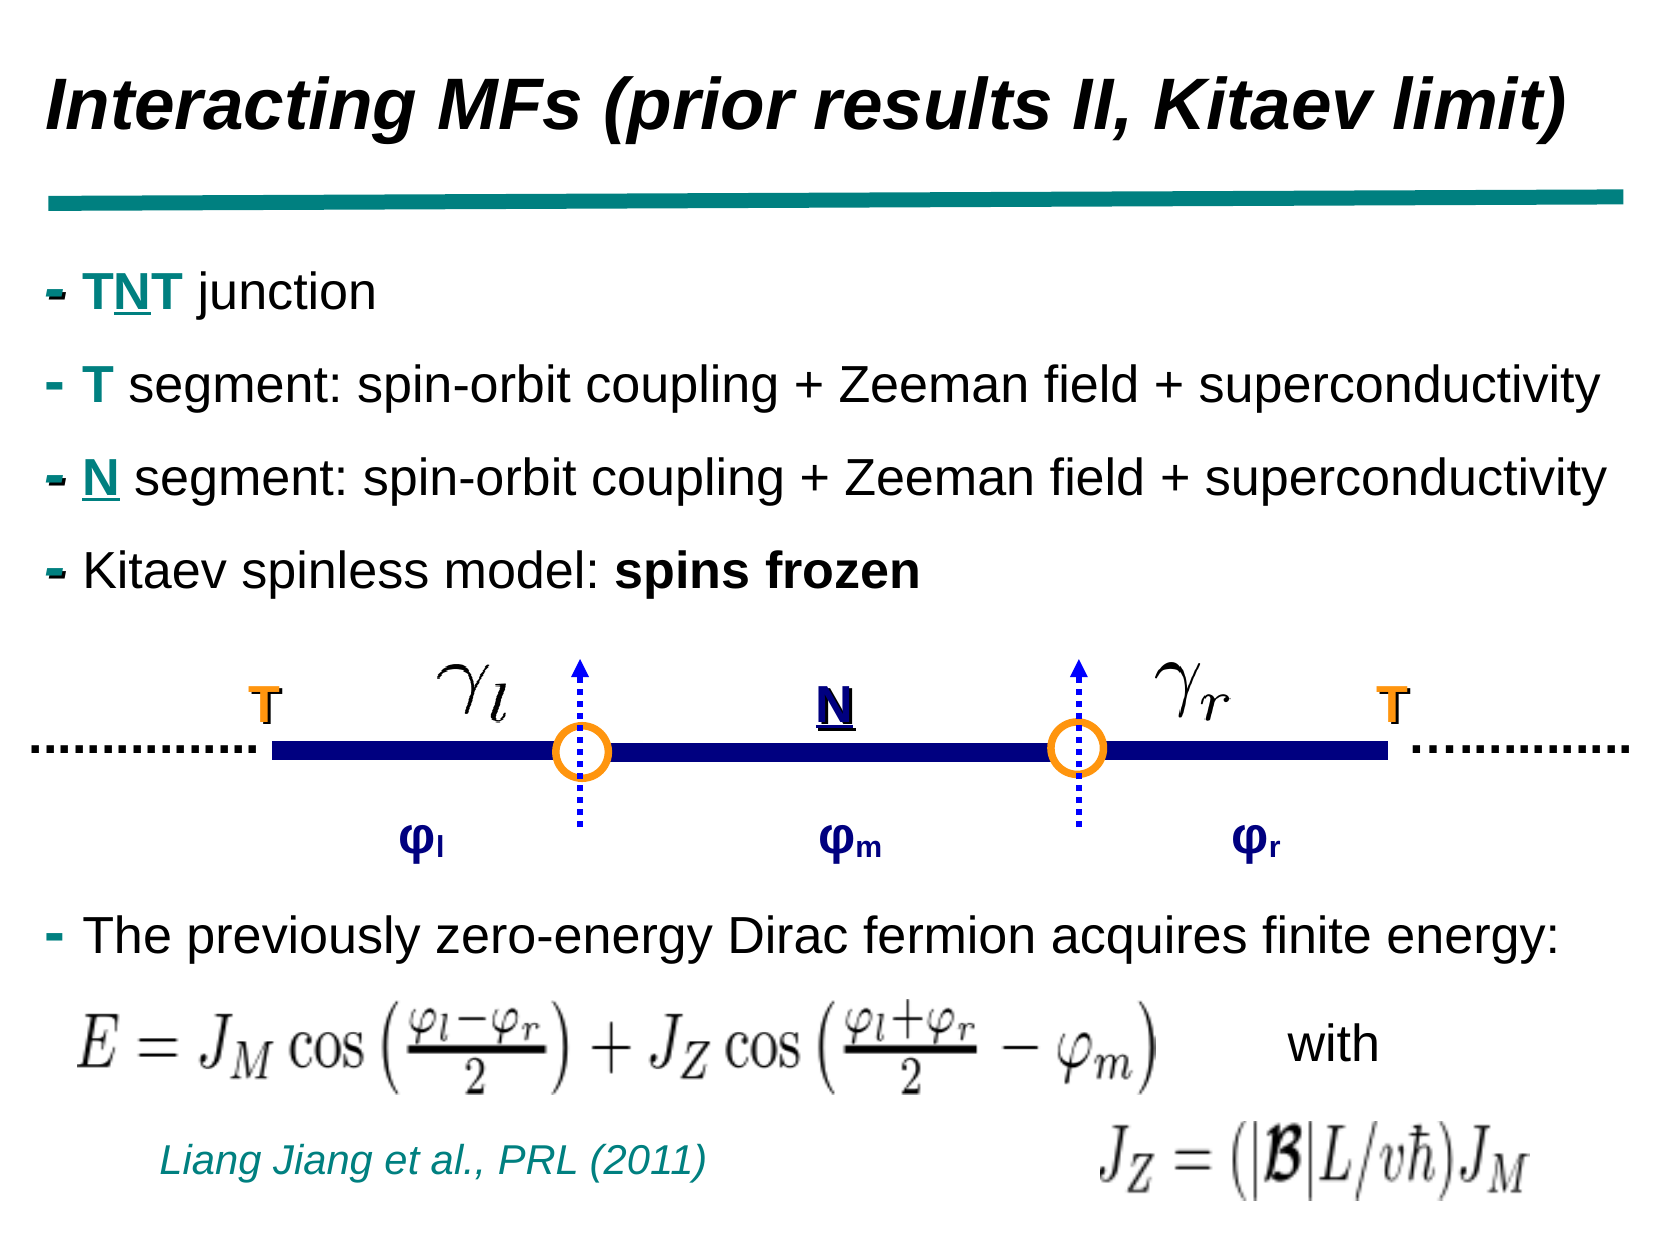

Interacting MFs (prior results II, Kitaev limit)
- TNT junction
- T segment: spin-orbit coupling + Zeeman field + superconductivity
- N segment: spin-orbit coupling + Zeeman field + superconductivity
- Kitaev spinless model: spins frozen
T
T
N
 …............
................
φl
φm
φr
- The previously zero-energy Dirac fermion acquires finite energy:
with
Liang Jiang et al., PRL (2011)